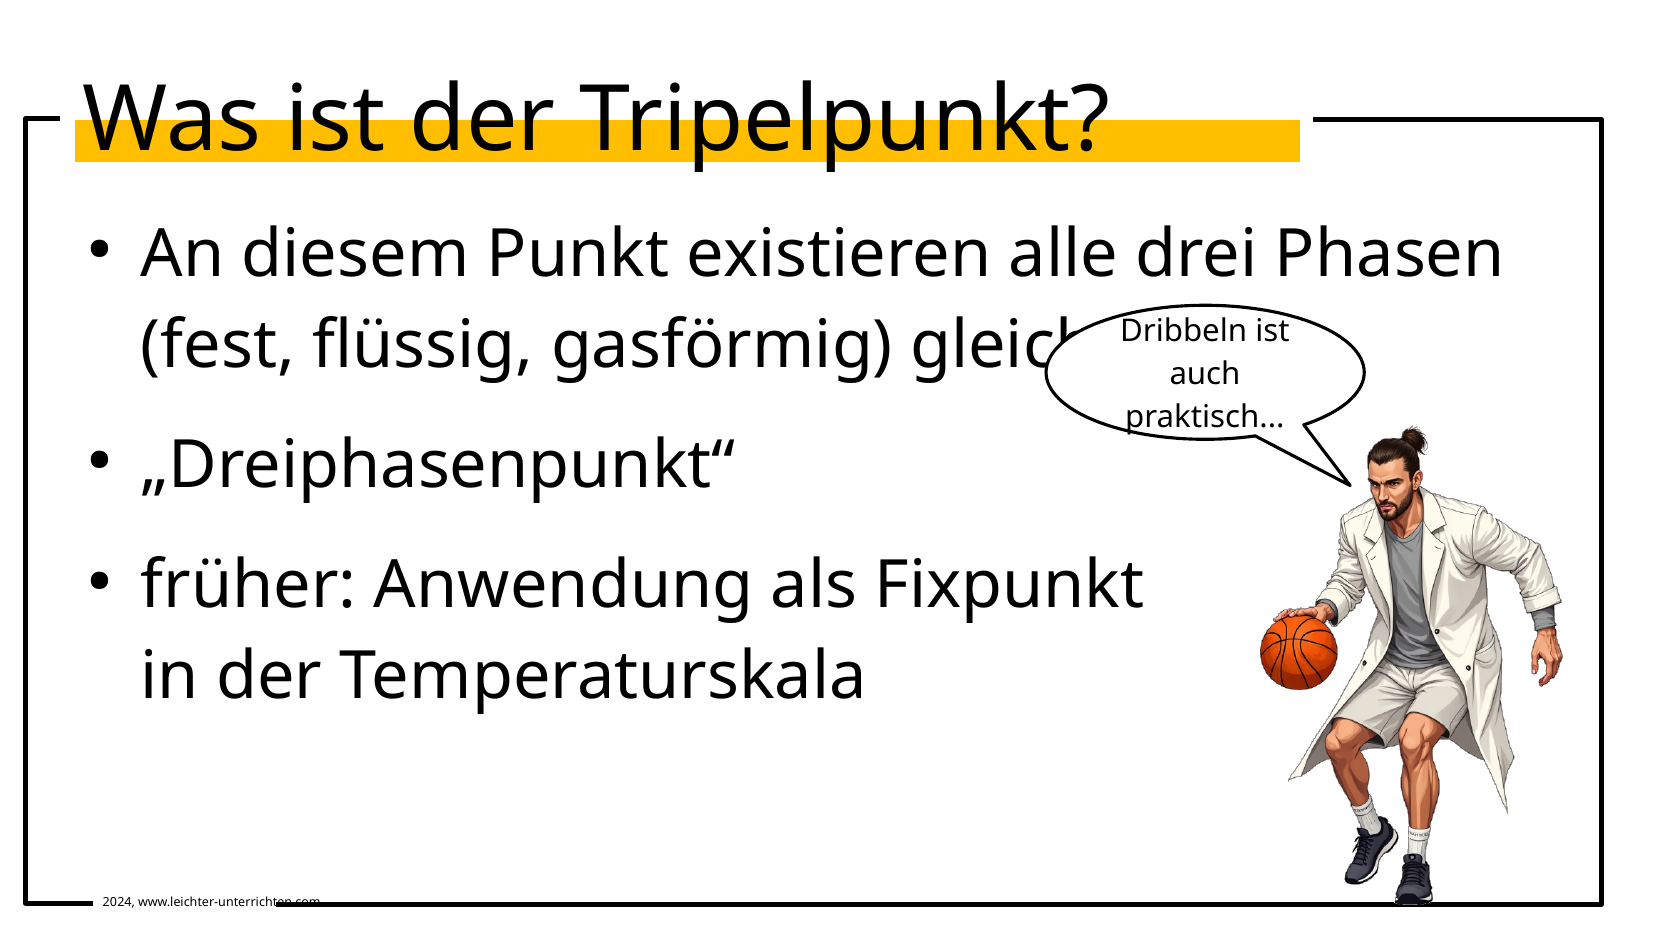

# Was ist der Tripelpunkt?
An diesem Punkt existieren alle drei Phasen (fest, flüssig, gasförmig) gleichzeitig.
„Dreiphasenpunkt“
früher: Anwendung als Fixpunkt
in der Temperaturskala
Dribbeln ist auch praktisch...